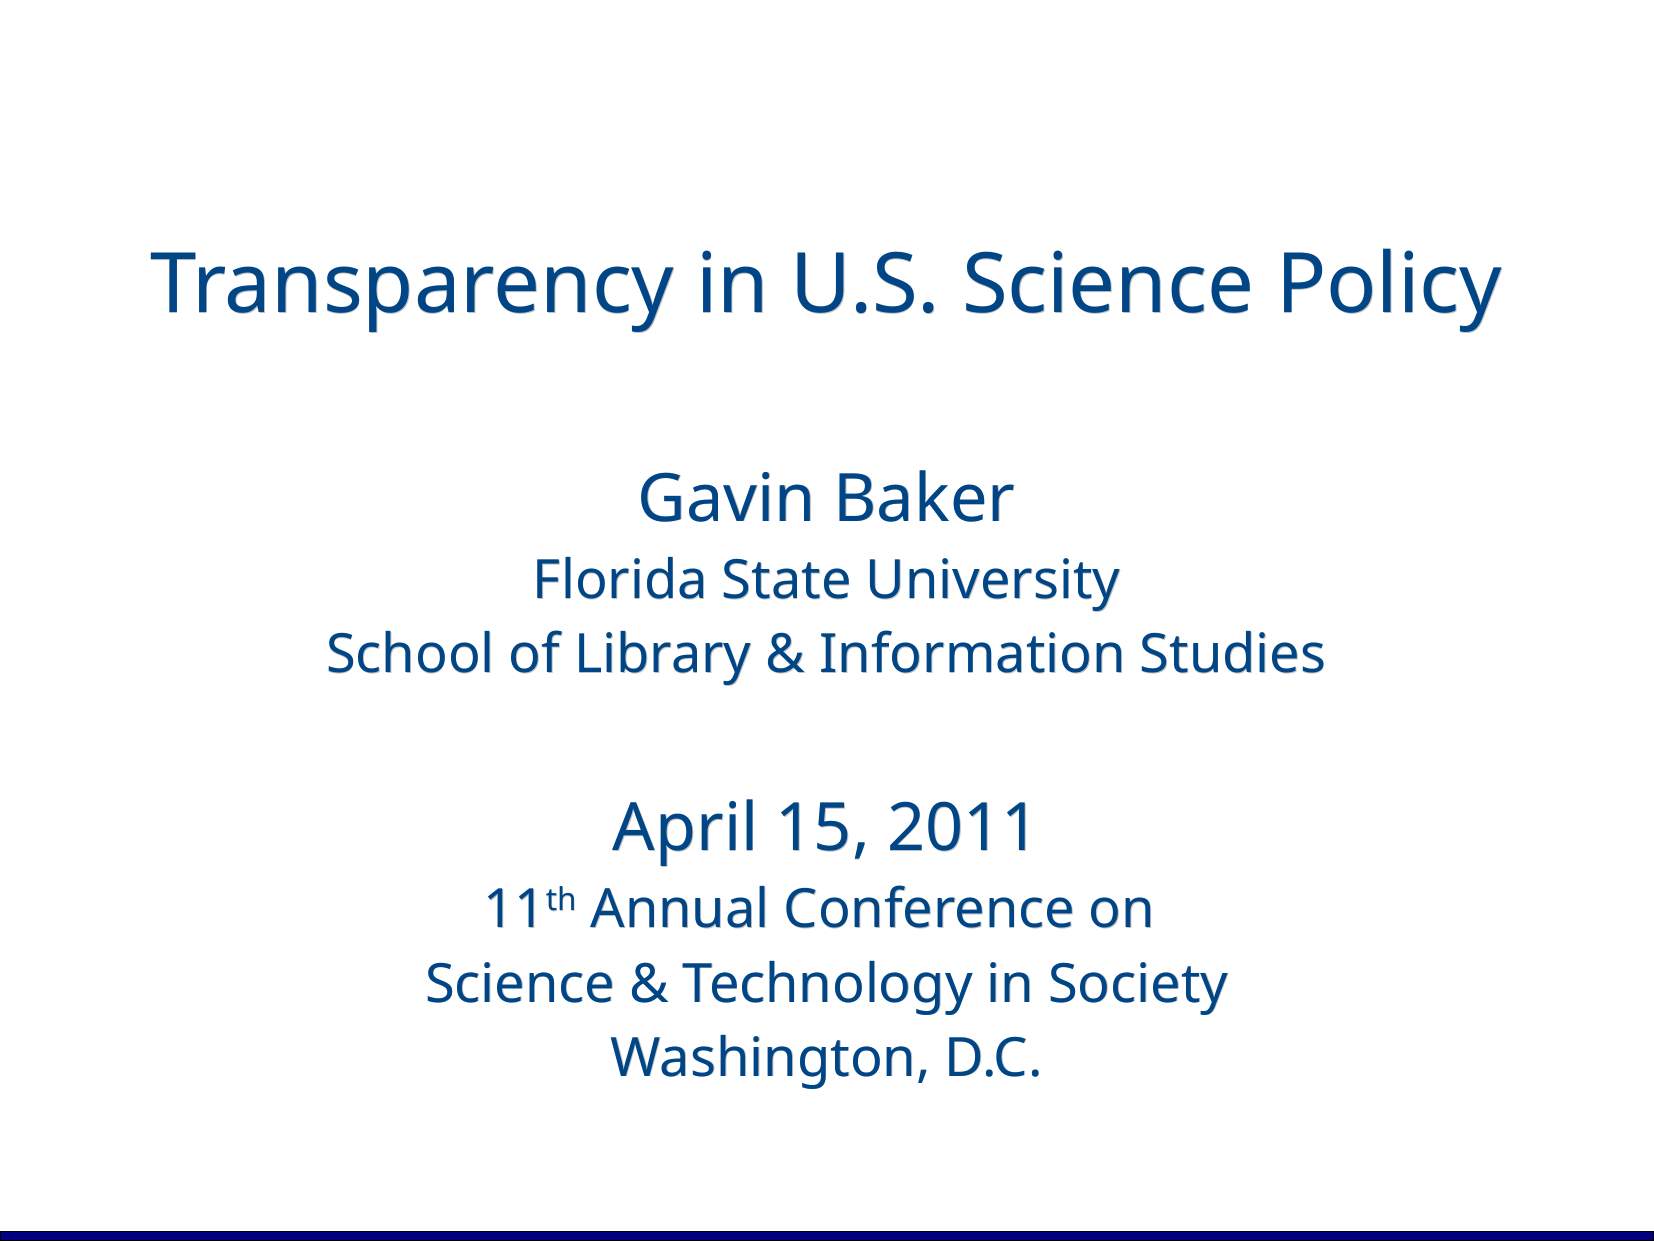

# Transparency in U.S. Science Policy
Gavin Baker
Florida State University
School of Library & Information Studies
April 15, 2011
11th Annual Conference on
Science & Technology in Society
Washington, D.C.